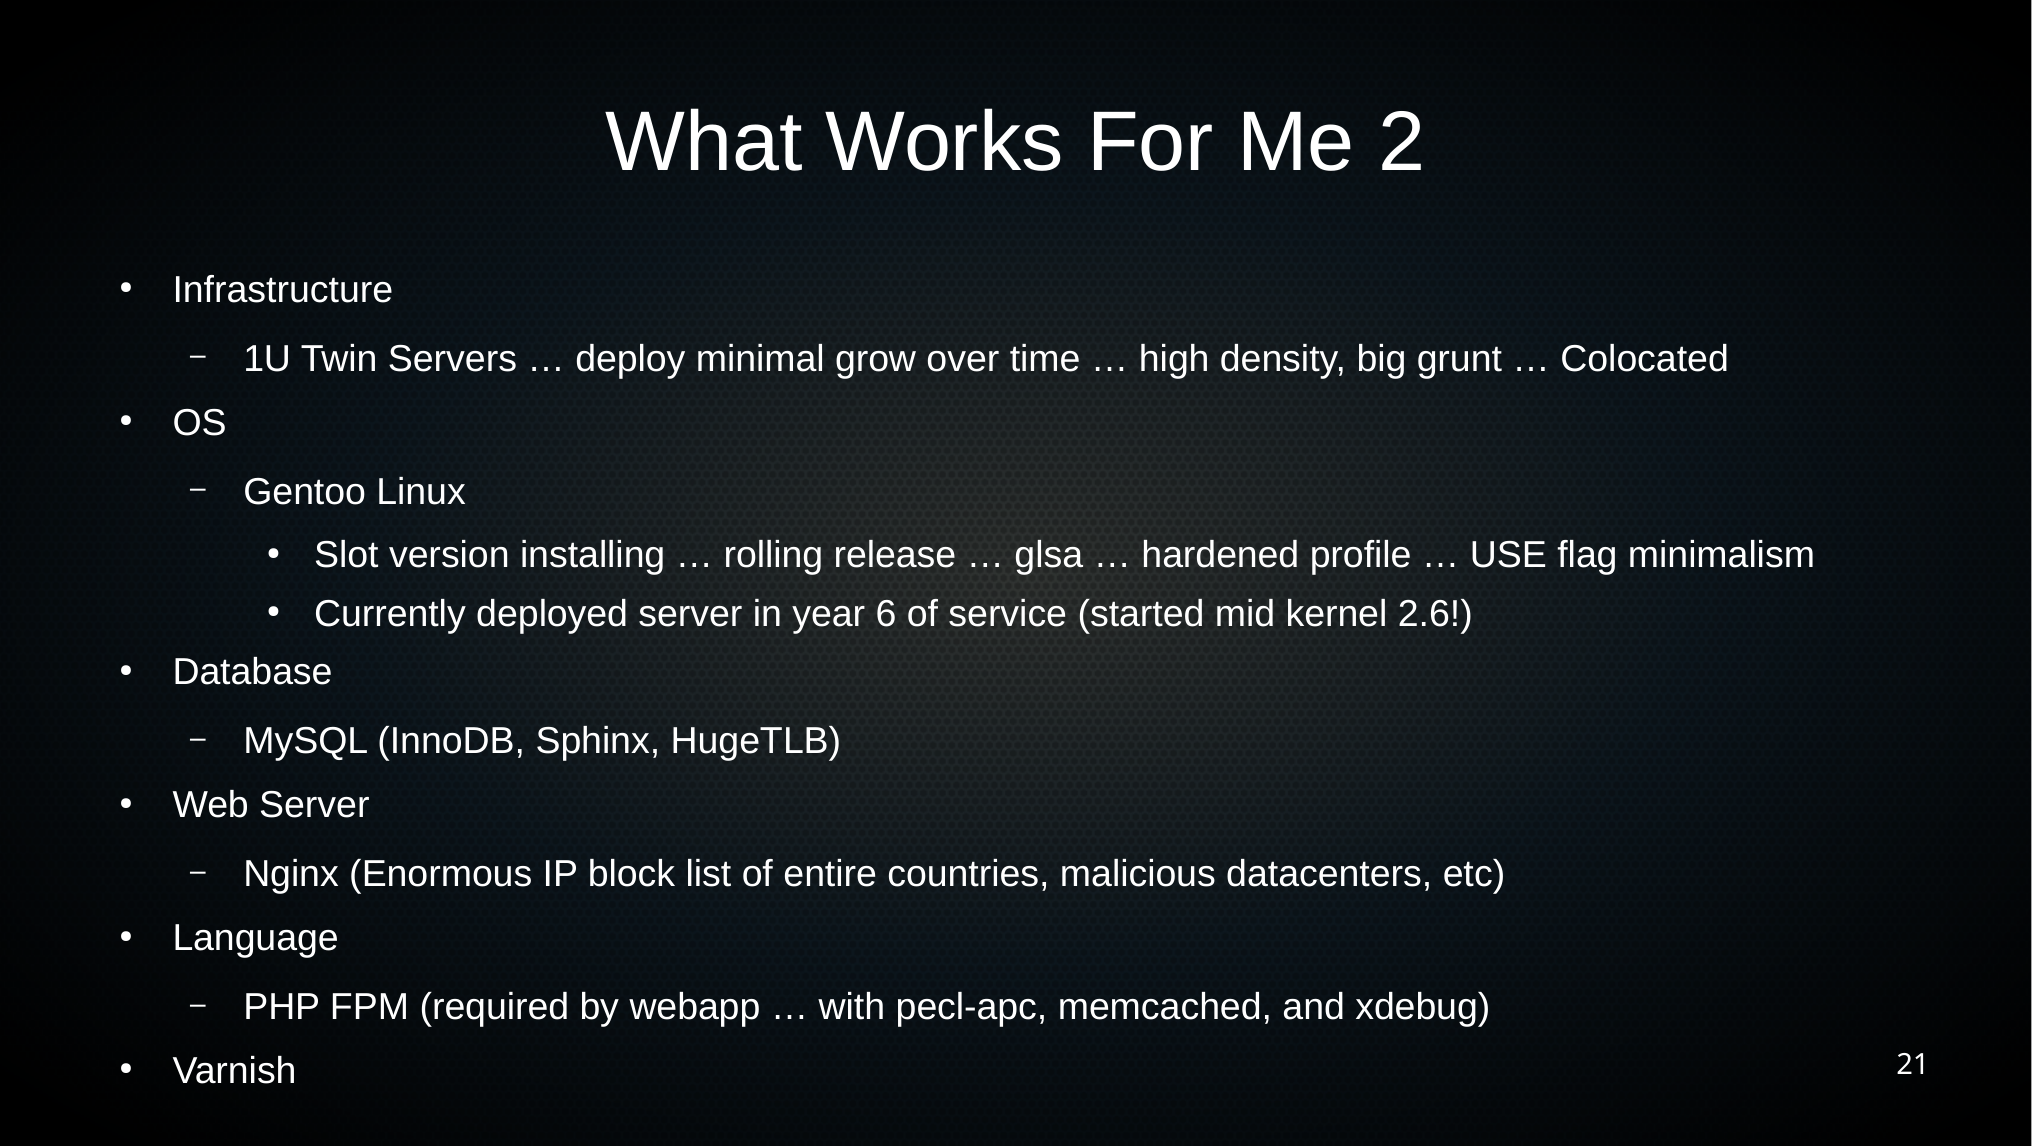

# What Works For Me 2
Infrastructure
1U Twin Servers … deploy minimal grow over time … high density, big grunt … Colocated
OS
Gentoo Linux
Slot version installing … rolling release … glsa … hardened profile … USE flag minimalism
Currently deployed server in year 6 of service (started mid kernel 2.6!)
Database
MySQL (InnoDB, Sphinx, HugeTLB)
Web Server
Nginx (Enormous IP block list of entire countries, malicious datacenters, etc)
Language
PHP FPM (required by webapp … with pecl-apc, memcached, and xdebug)
Varnish
21